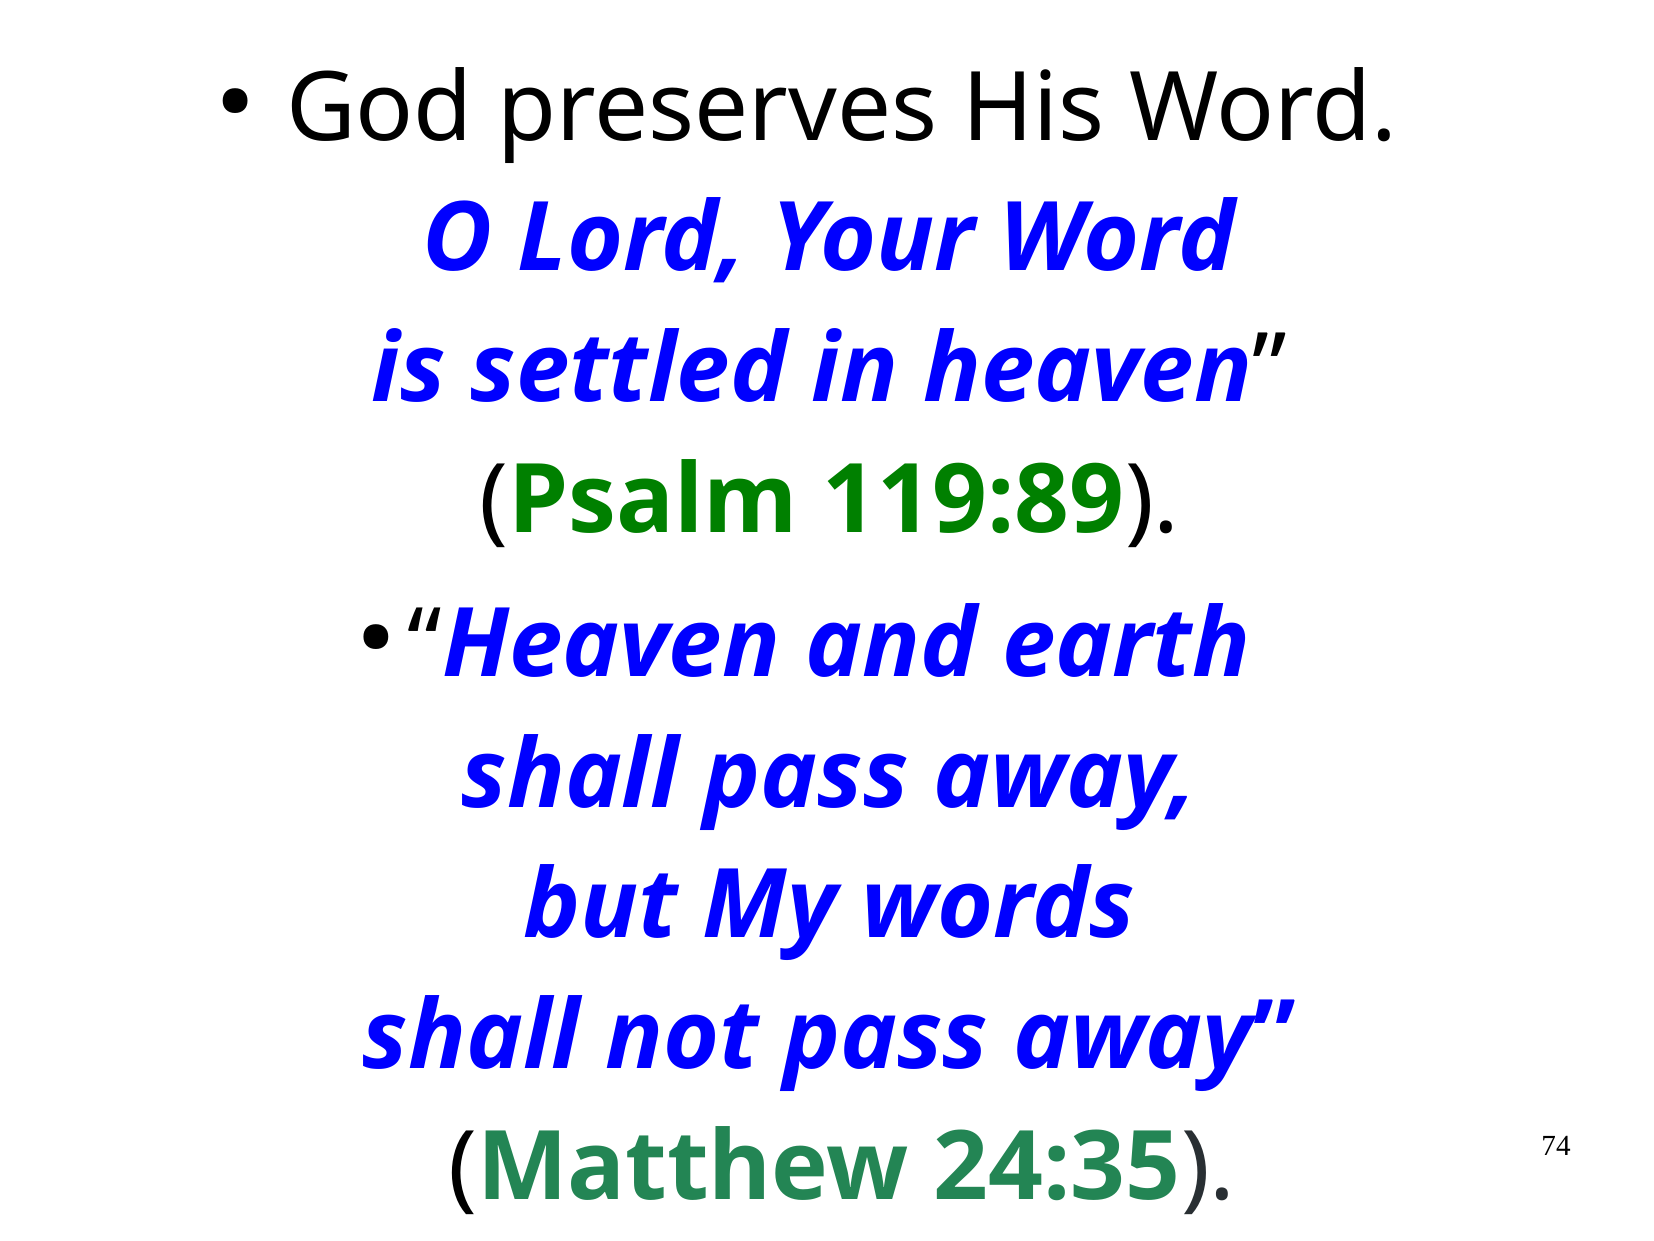

# God preserves His Word. O Lord, Your Word is settled in heaven” (Psalm 119:89).
“Heaven and earth
shall pass away,
but My words
shall not pass away”
(Matthew 24:35).
74